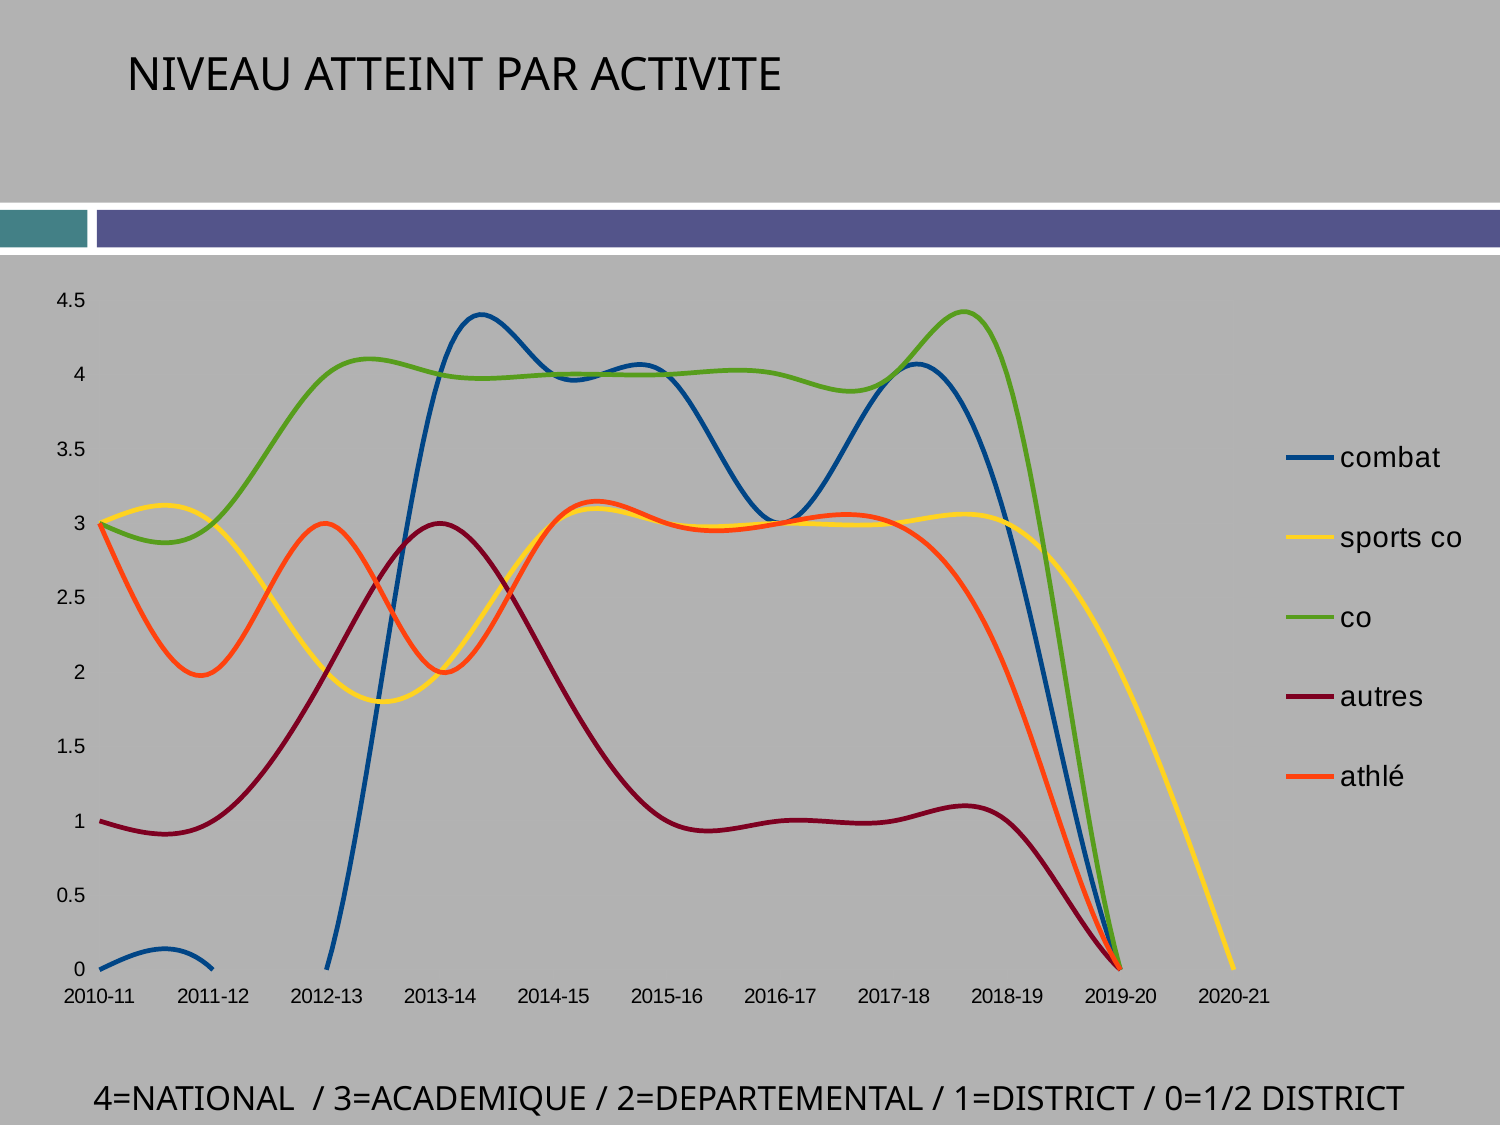

# NIVEAU ATTEINT PAR ACTIVITE
### Chart
| Category | combat | sports co | co | autres | athlé |
|---|---|---|---|---|---|
| 2010-11 | 0.0 | 3.0 | 3.0 | 1.0 | 3.0 |
| 2011-12 | 0.0 | 3.0 | 3.0 | 1.0 | 2.0 |
| 2012-13 | 0.0 | 2.0 | 4.0 | 2.0 | 3.0 |
| 2013-14 | 4.0 | 2.0 | 4.0 | 3.0 | 2.0 |
| 2014-15 | 4.0 | 3.0 | 4.0 | 2.0 | 3.0 |
| 2015-16 | 4.0 | 3.0 | 4.0 | 1.0 | 3.0 |
| 2016-17 | 3.0 | 3.0 | 4.0 | 1.0 | 3.0 |
| 2017-18 | 4.0 | 3.0 | 4.0 | 1.0 | 3.0 |
| 2018-19 | 3.0 | 3.0 | 4.0 | 1.0 | 2.0 |
| 2019-20 | 0.0 | 2.0 | 0.0 | 0.0 | 0.0 |
| 2020-21 | 0.0 | 0.0 | 0.0 | 0.0 | 0.0 |4=NATIONAL / 3=ACADEMIQUE / 2=DEPARTEMENTAL / 1=DISTRICT / 0=1/2 DISTRICT